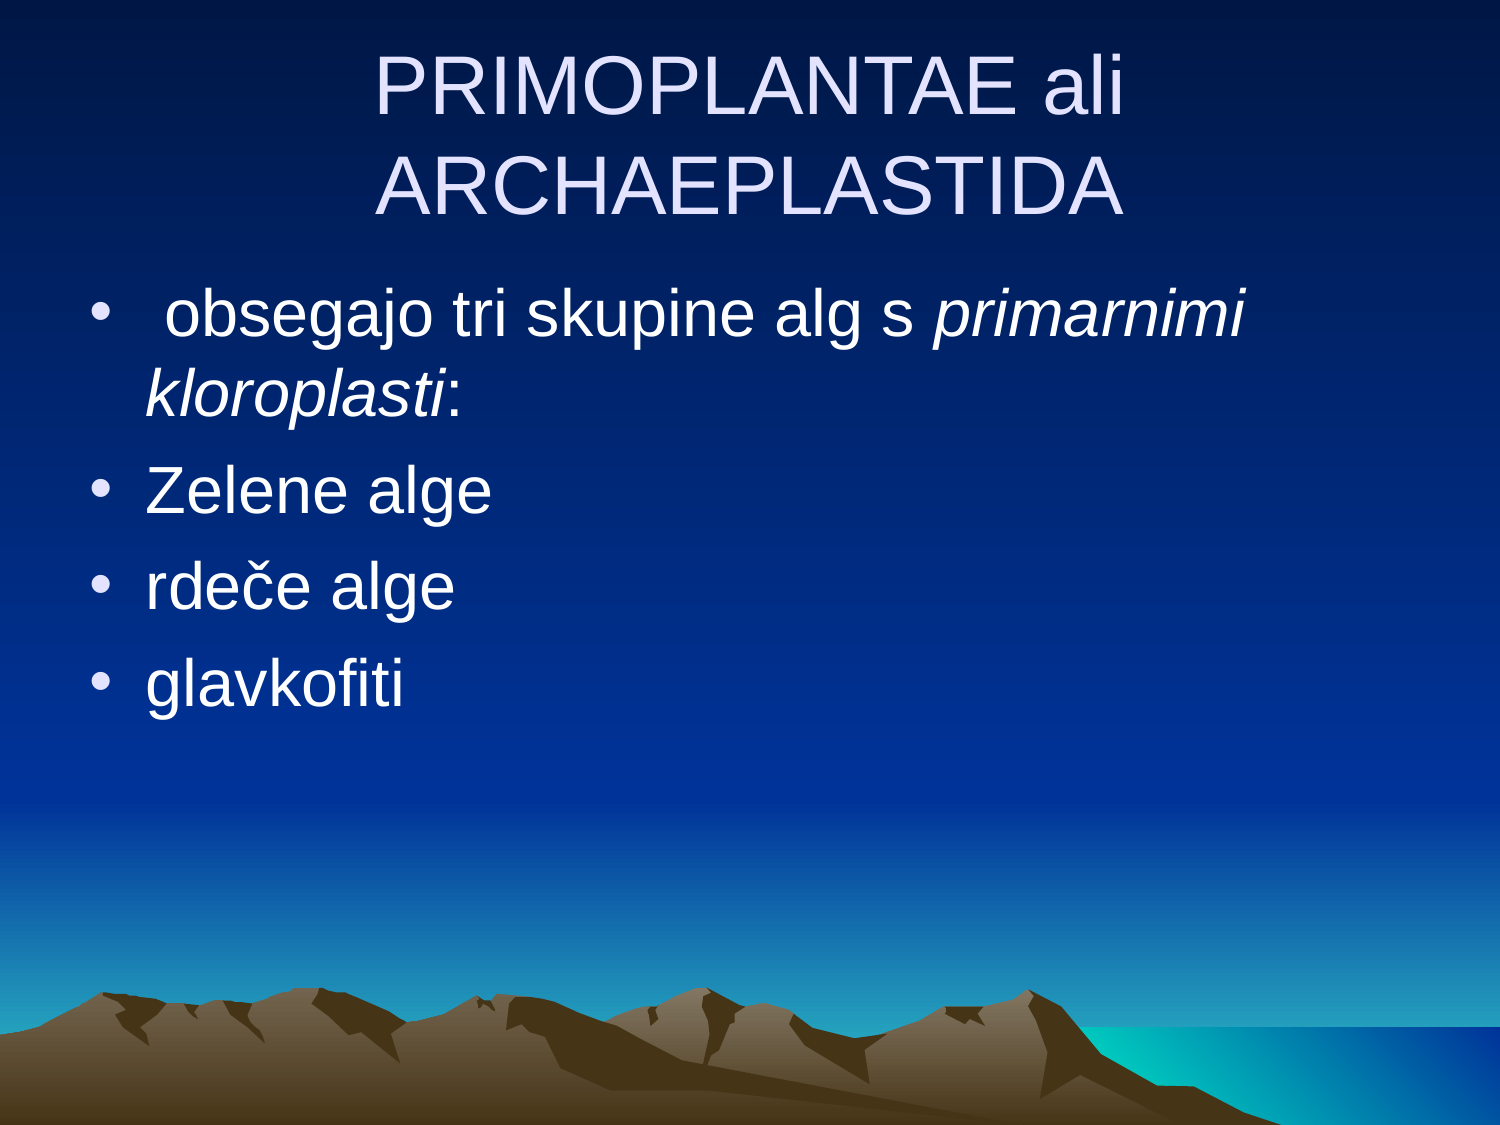

# PRIMOPLANTAE ali ARCHAEPLASTIDA
 obsegajo tri skupine alg s primarnimi kloroplasti:
Zelene alge
rdeče alge
glavkofiti